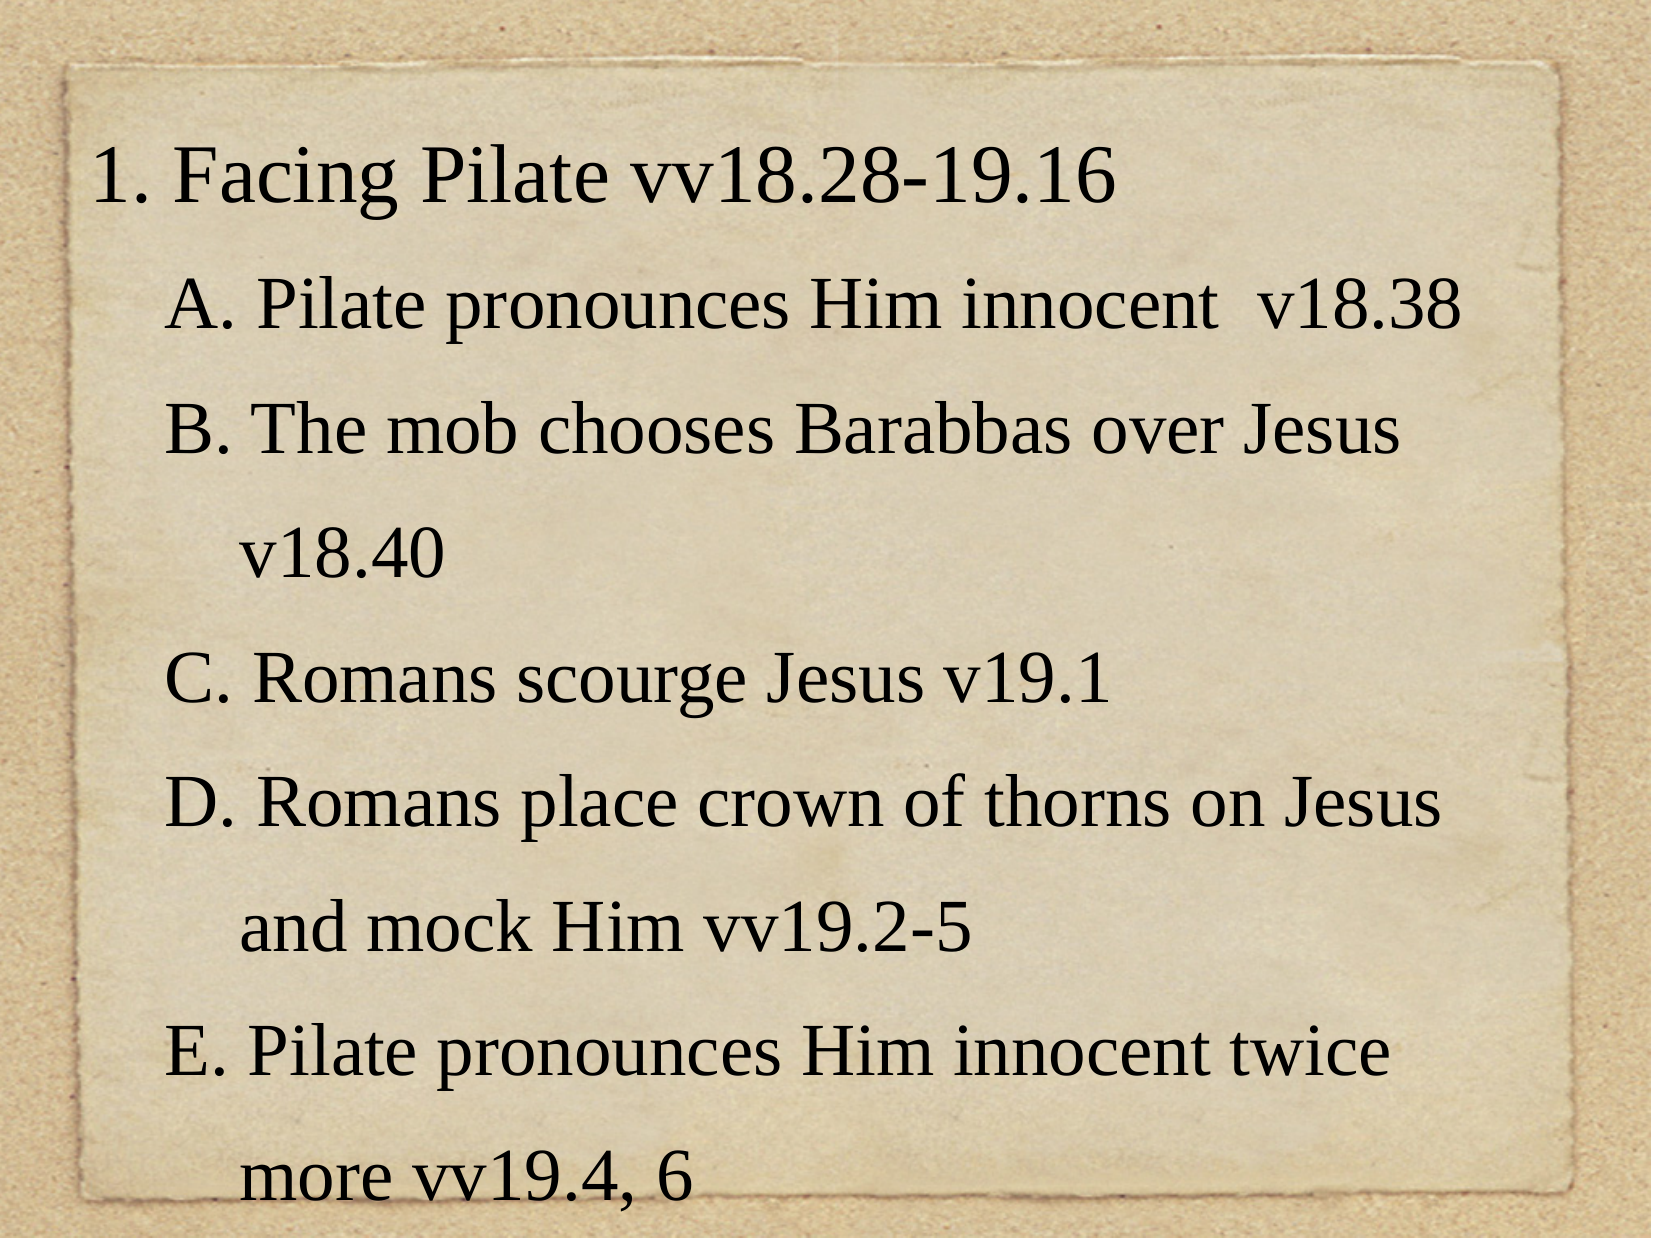

1. Facing Pilate vv18.28-19.16
	A. Pilate pronounces Him innocent v18.38
	B. The mob chooses Barabbas over Jesus 				v18.40
	C. Romans scourge Jesus v19.1
	D. Romans place crown of thorns on Jesus 			and mock Him vv19.2-5
	E. Pilate pronounces Him innocent twice 				more vv19.4, 6